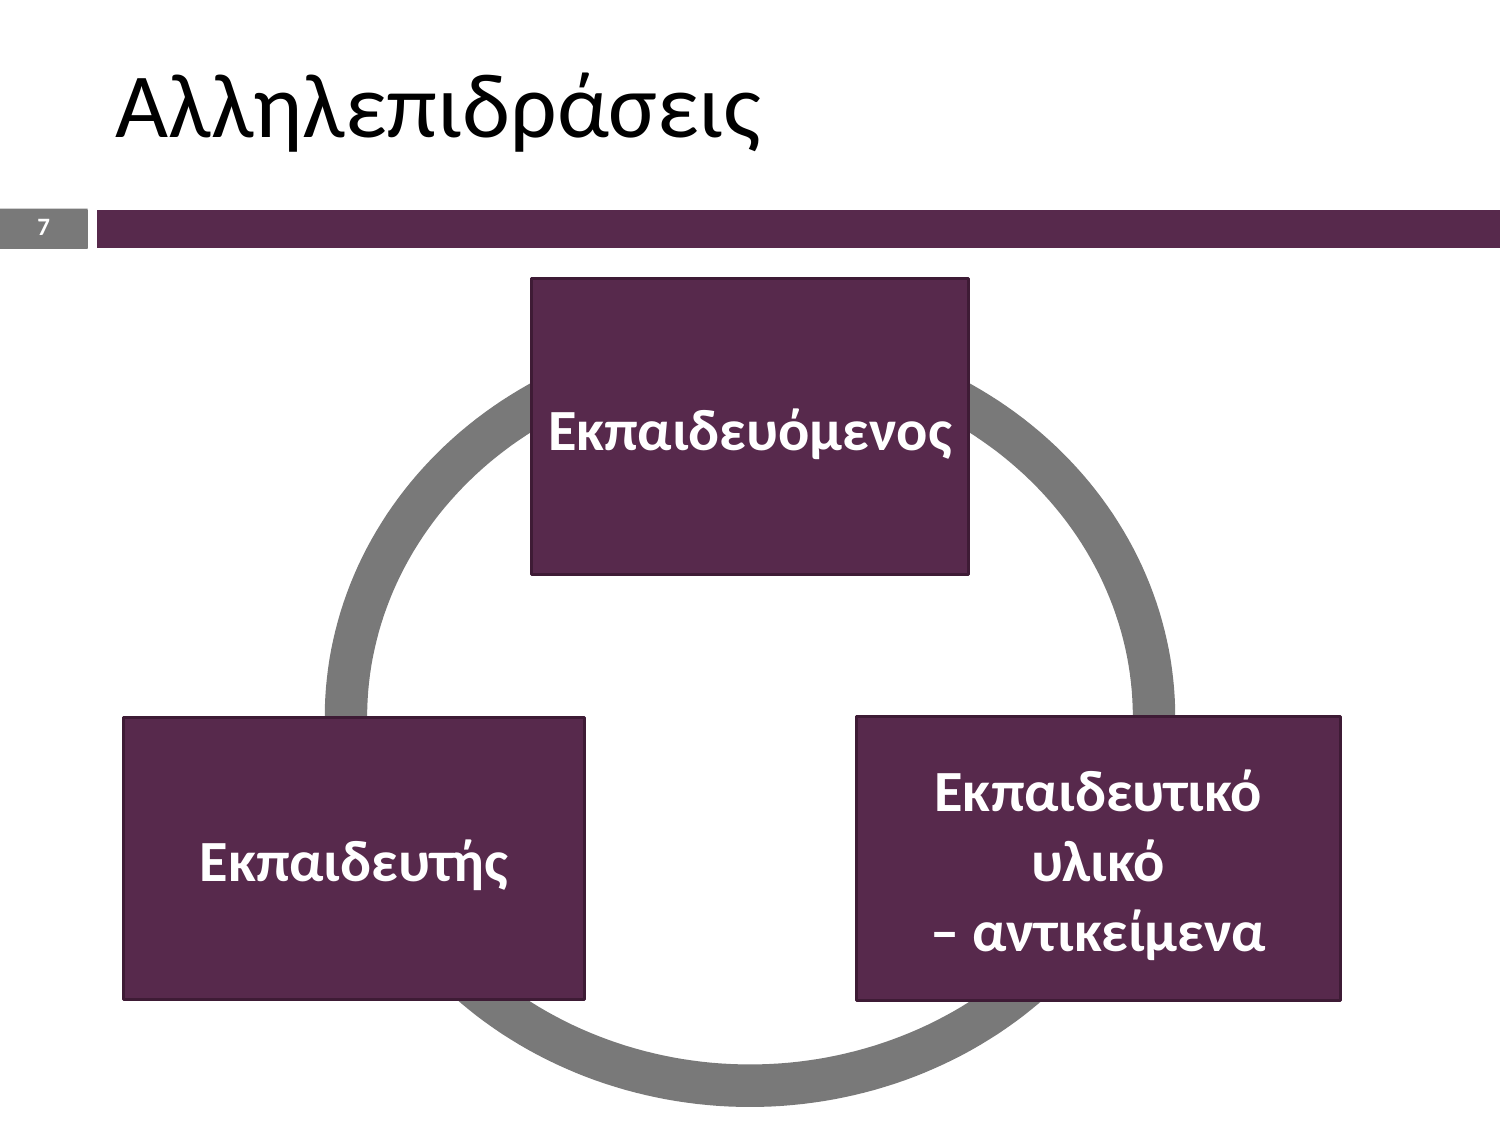

# Αλληλεπιδράσεις
Εκπαιδευόμενος
Εκπαιδευτικό υλικό
– αντικείμενα
Εκπαιδευτής